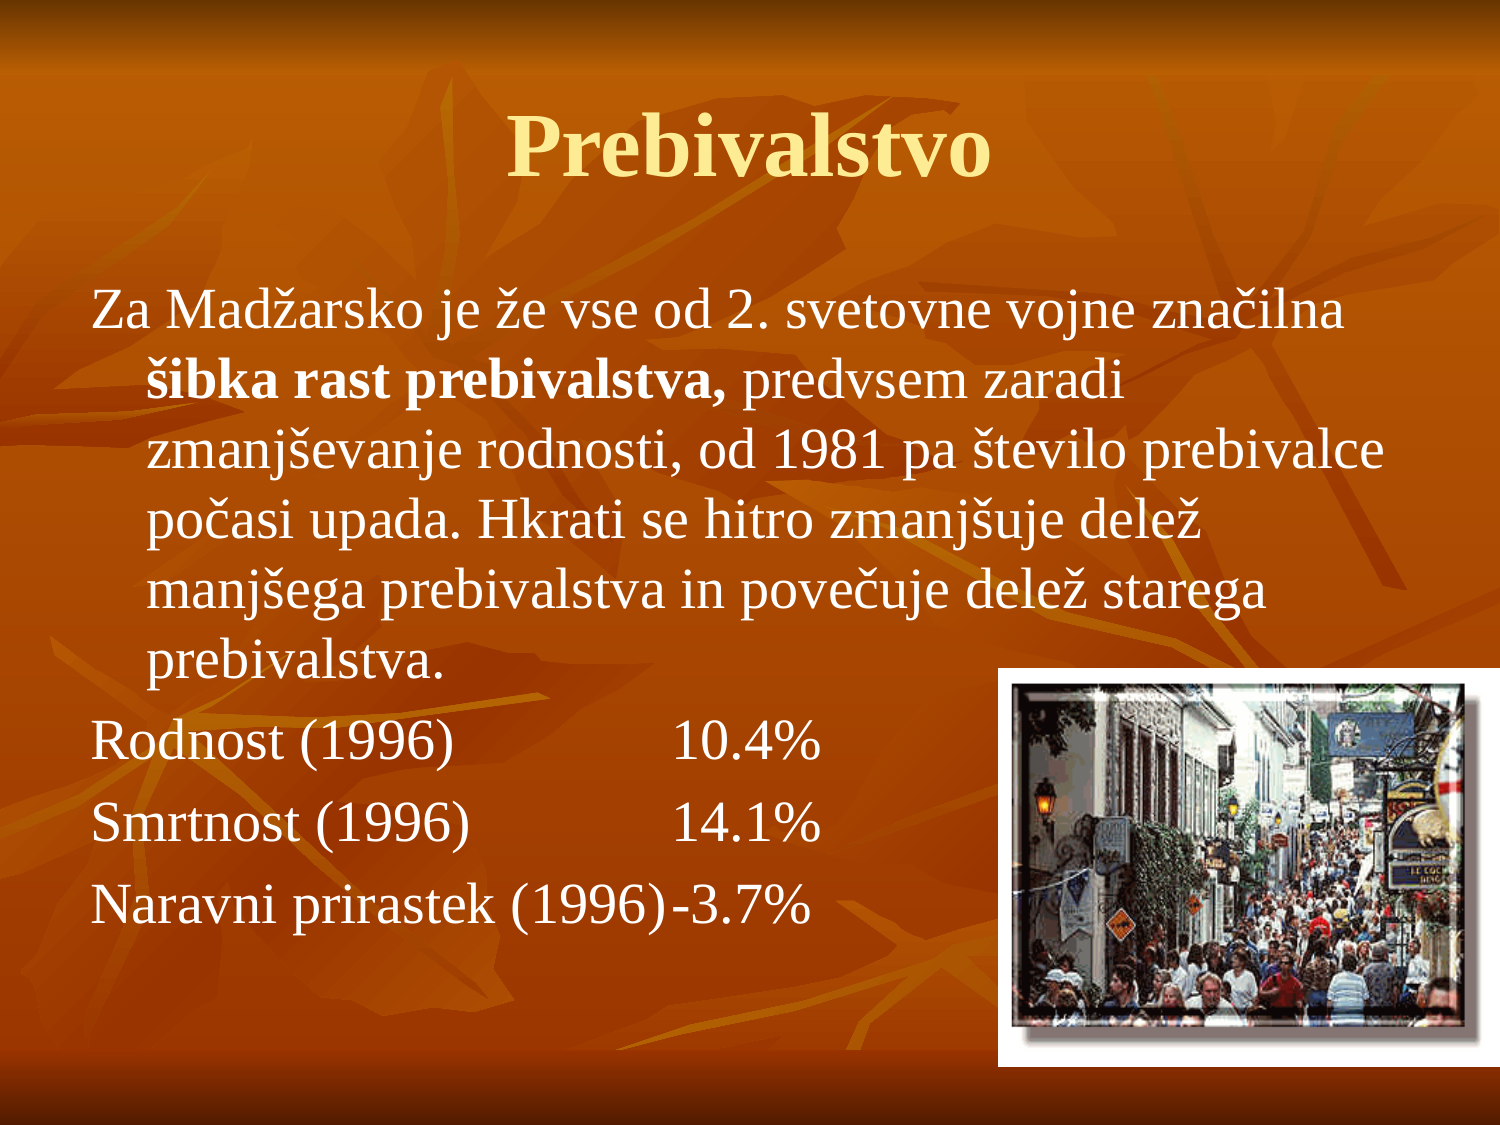

# Prebivalstvo
Za Madžarsko je že vse od 2. svetovne vojne značilna šibka rast prebivalstva, predvsem zaradi zmanjševanje rodnosti, od 1981 pa število prebivalce počasi upada. Hkrati se hitro zmanjšuje delež manjšega prebivalstva in povečuje delež starega prebivalstva.
Rodnost (1996)			10.4%
Smrtnost (1996)			14.1%
Naravni prirastek (1996)	-3.7%